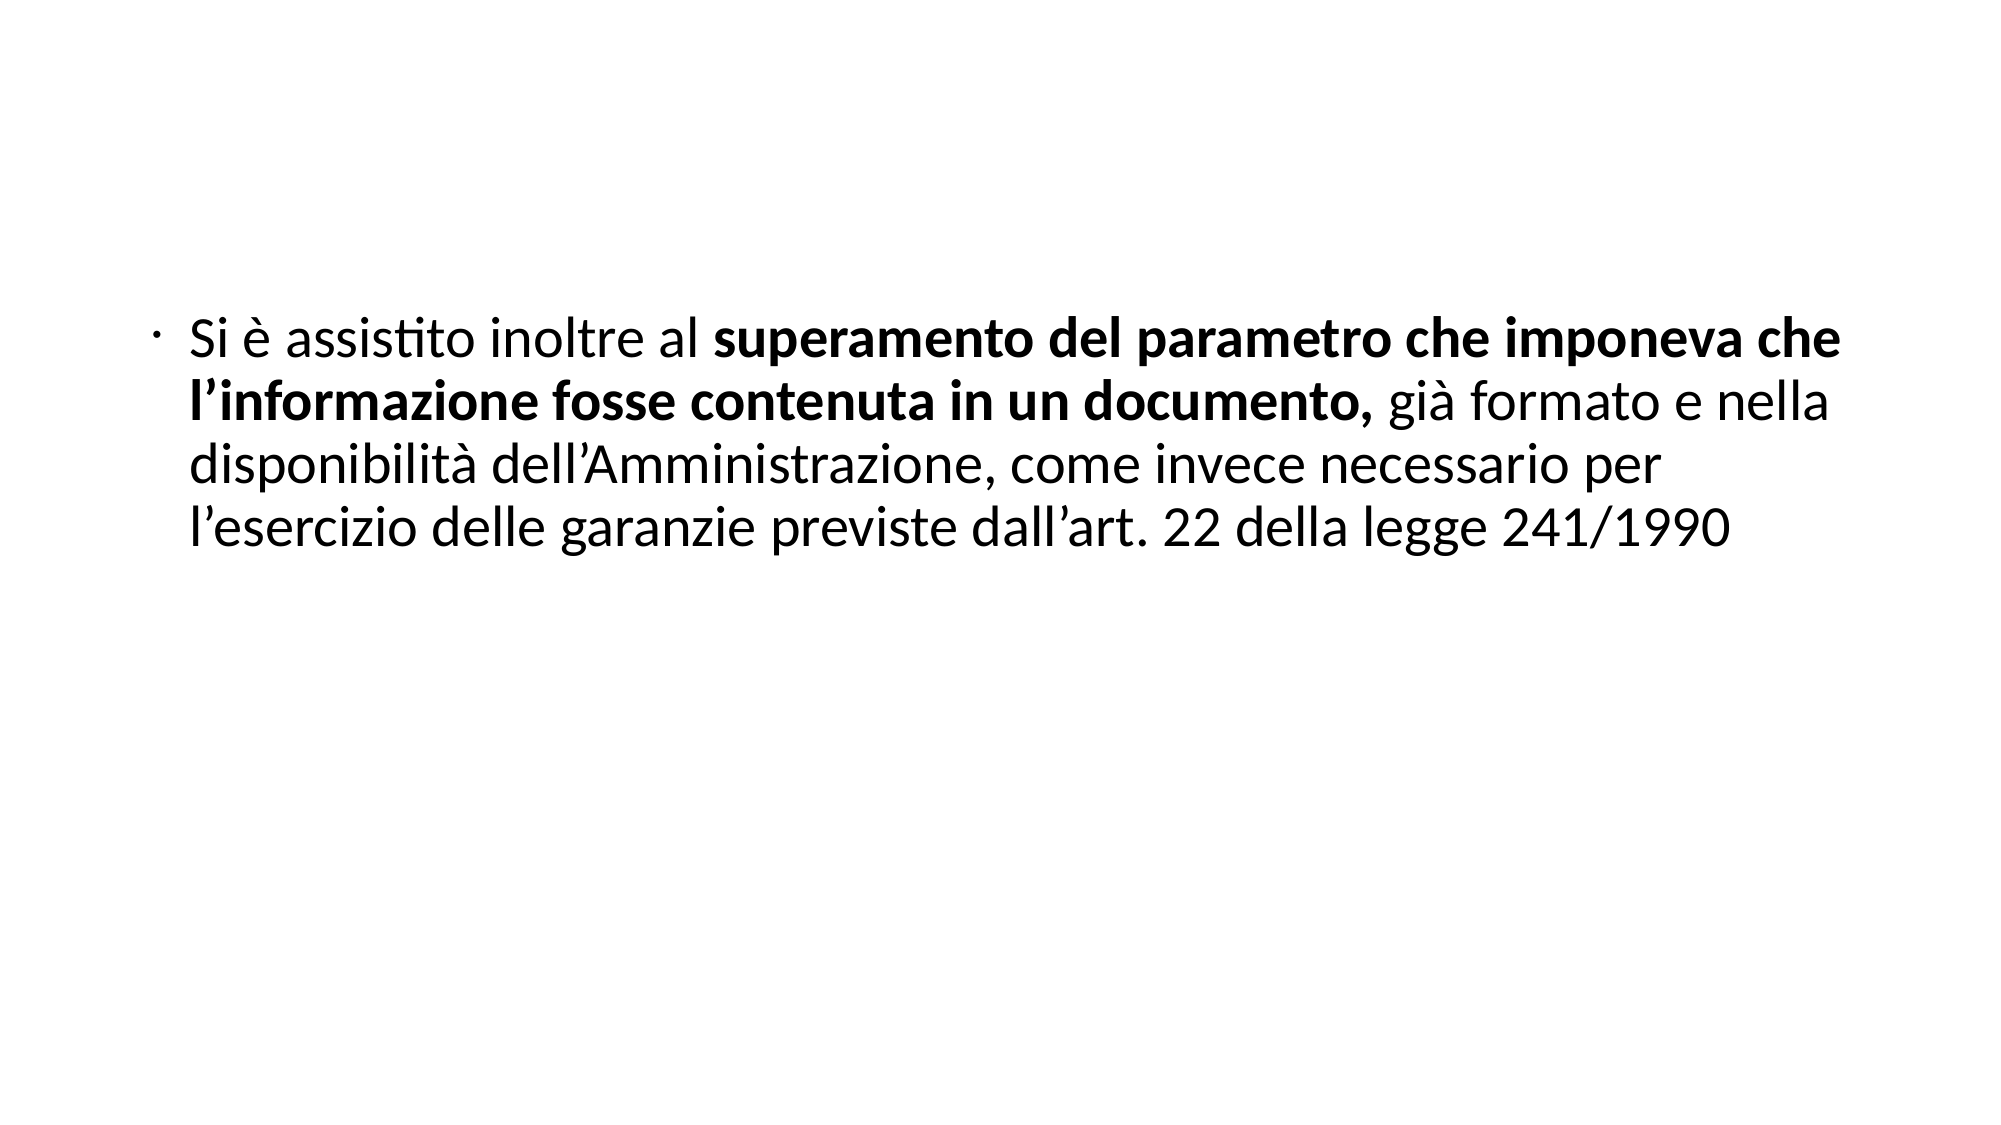

# Si è assistito inoltre al superamento del parametro che imponeva che l’informazione fosse contenuta in un documento, già formato e nella disponibilità dell’Amministrazione, come invece necessario per l’esercizio delle garanzie previste dall’art. 22 della legge 241/1990